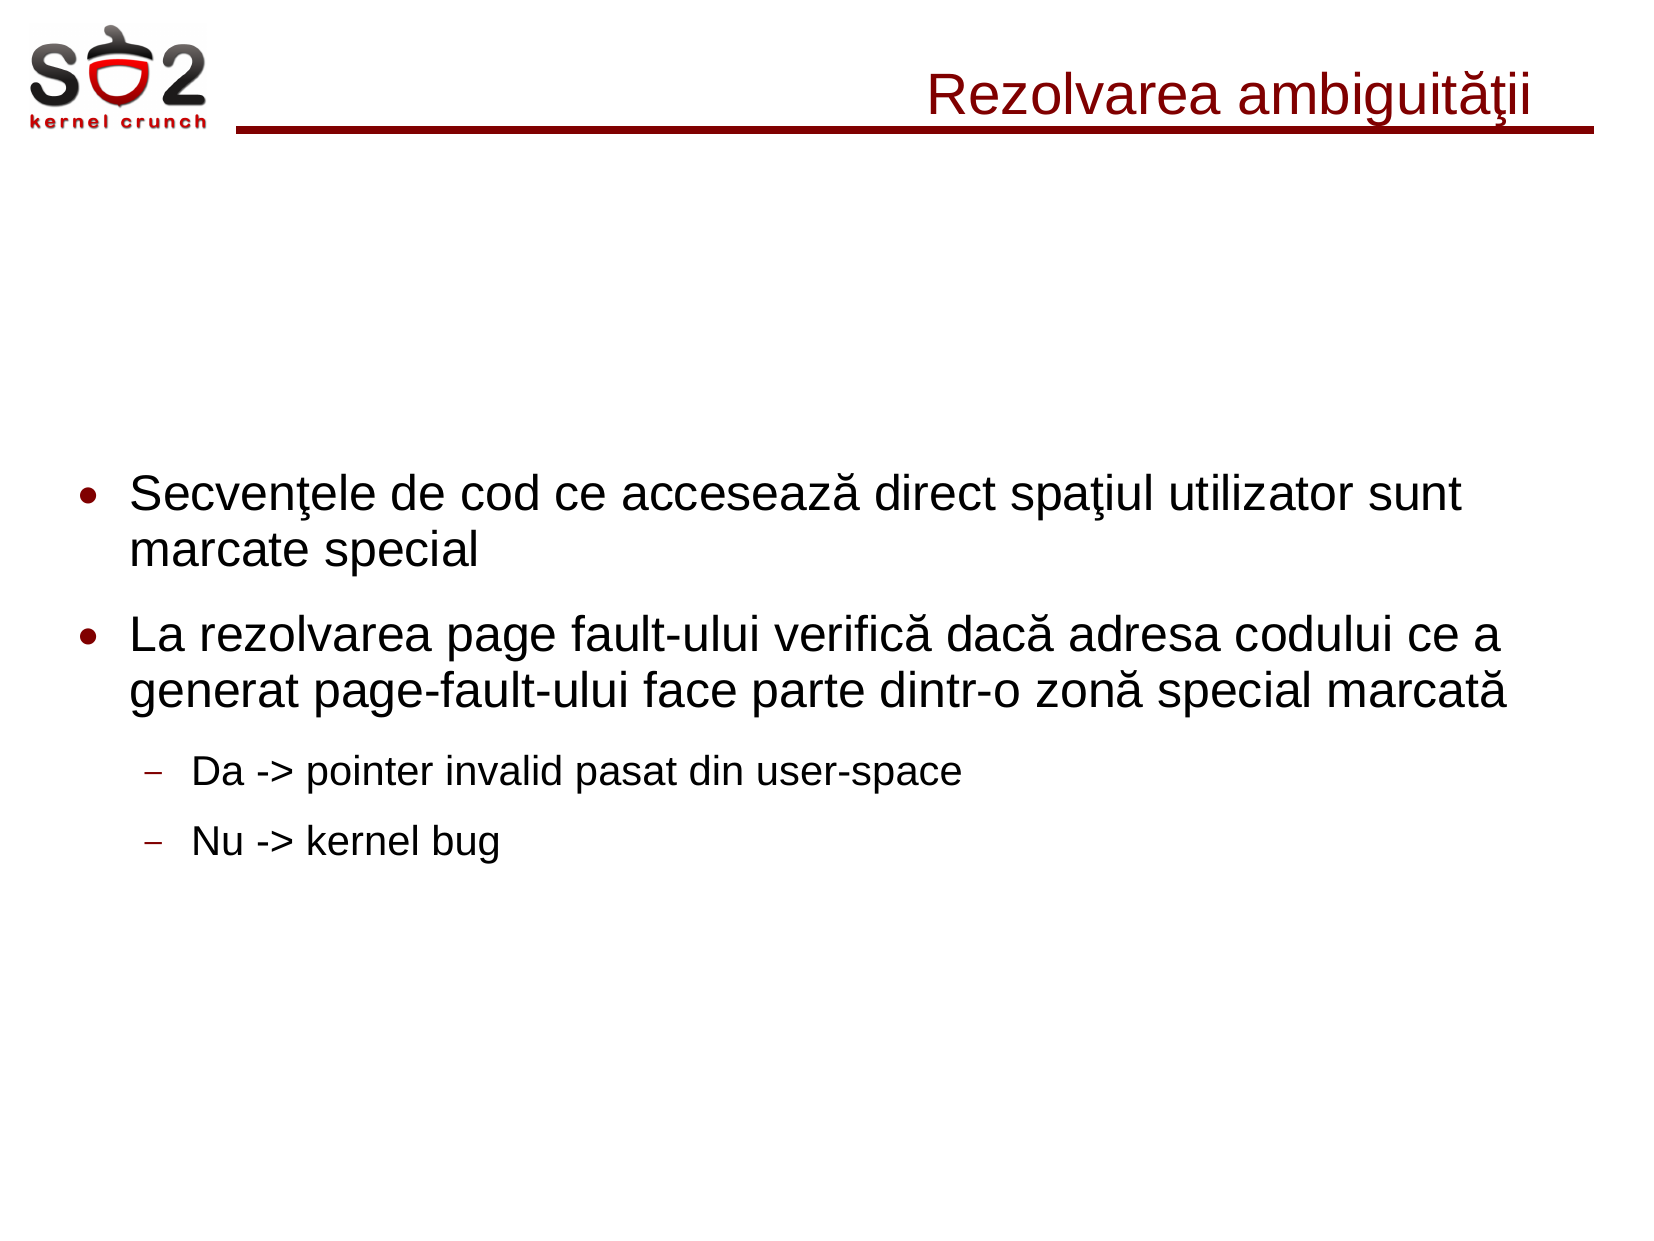

# Rezolvarea ambiguităţii
Secvenţele de cod ce accesează direct spaţiul utilizator sunt marcate special
La rezolvarea page fault-ului verifică dacă adresa codului ce a generat page-fault-ului face parte dintr-o zonă special marcată
Da -> pointer invalid pasat din user-space
Nu -> kernel bug